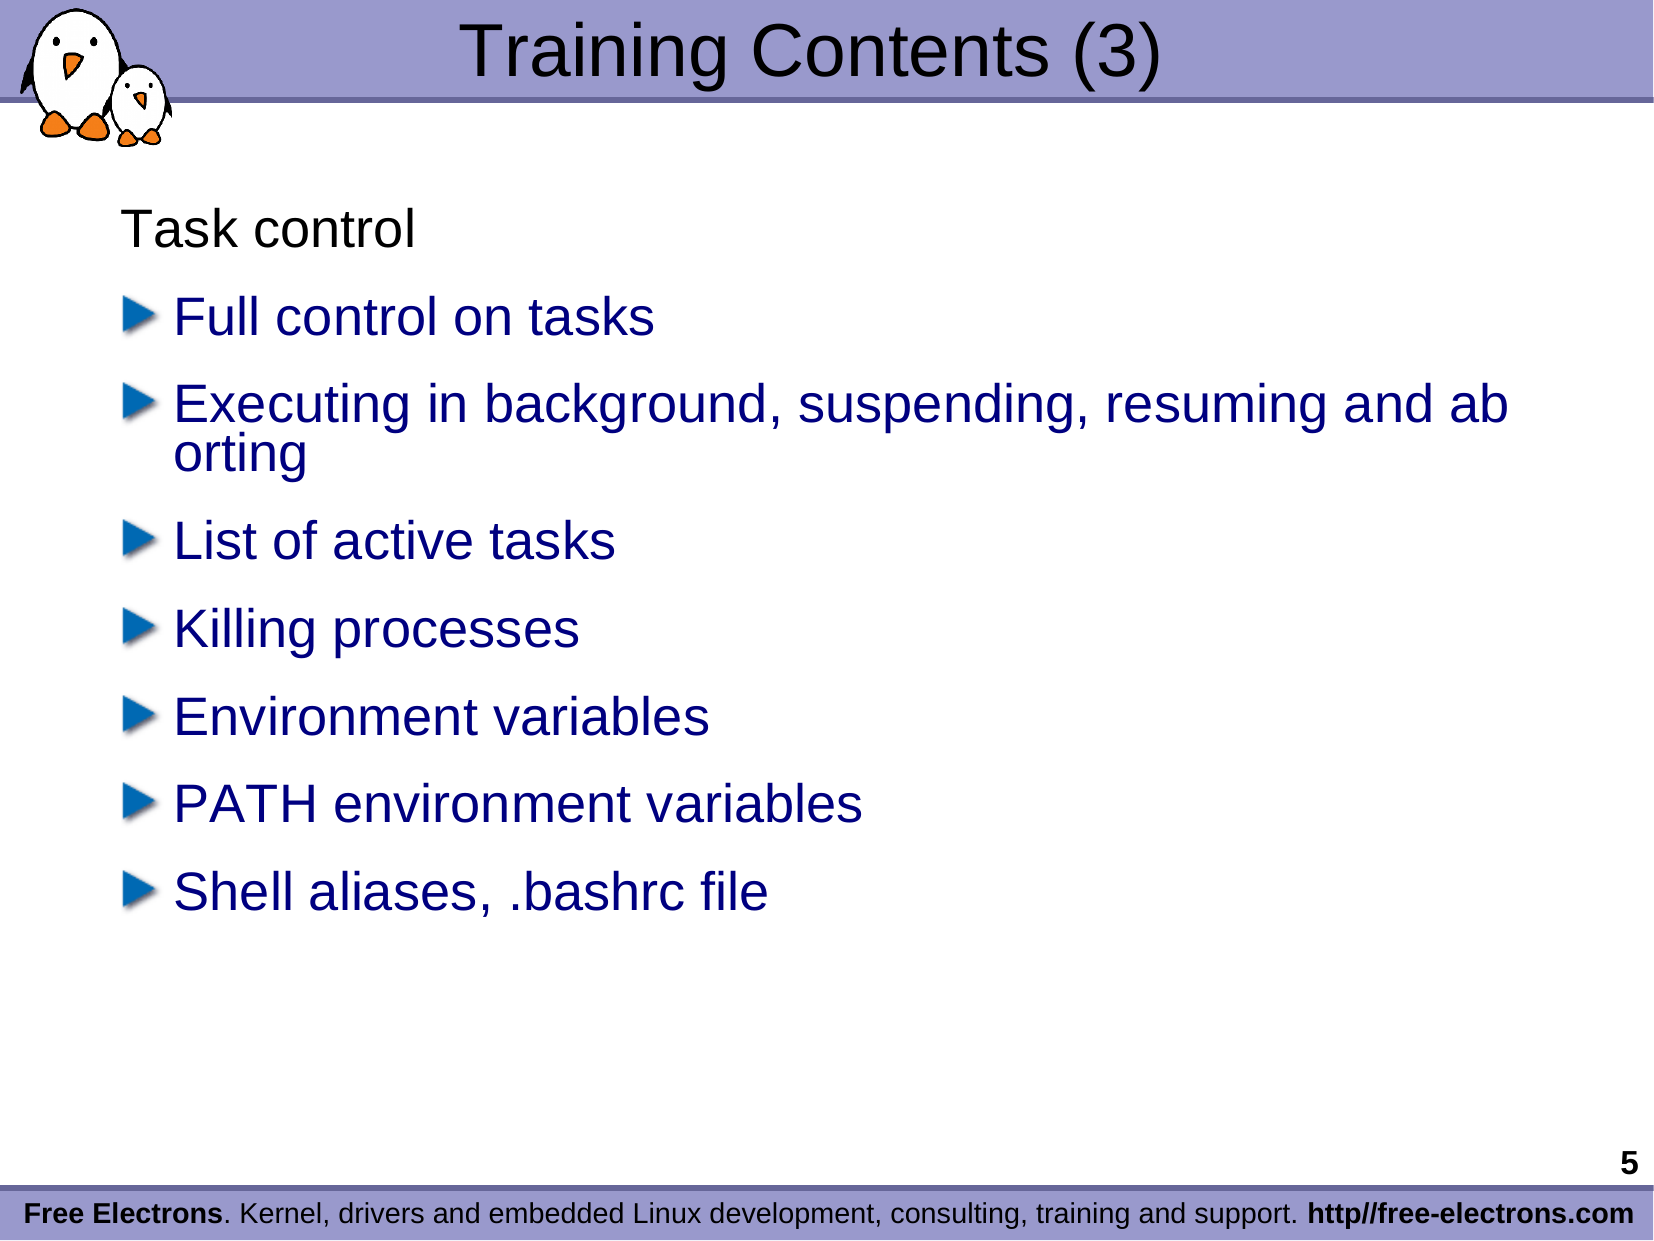

# Training Contents (3)
Task control
Full control on tasks
Executing in background, suspending, resuming and aborting
List of active tasks
Killing processes
Environment variables
PATH environment variables
Shell aliases, .bashrc file